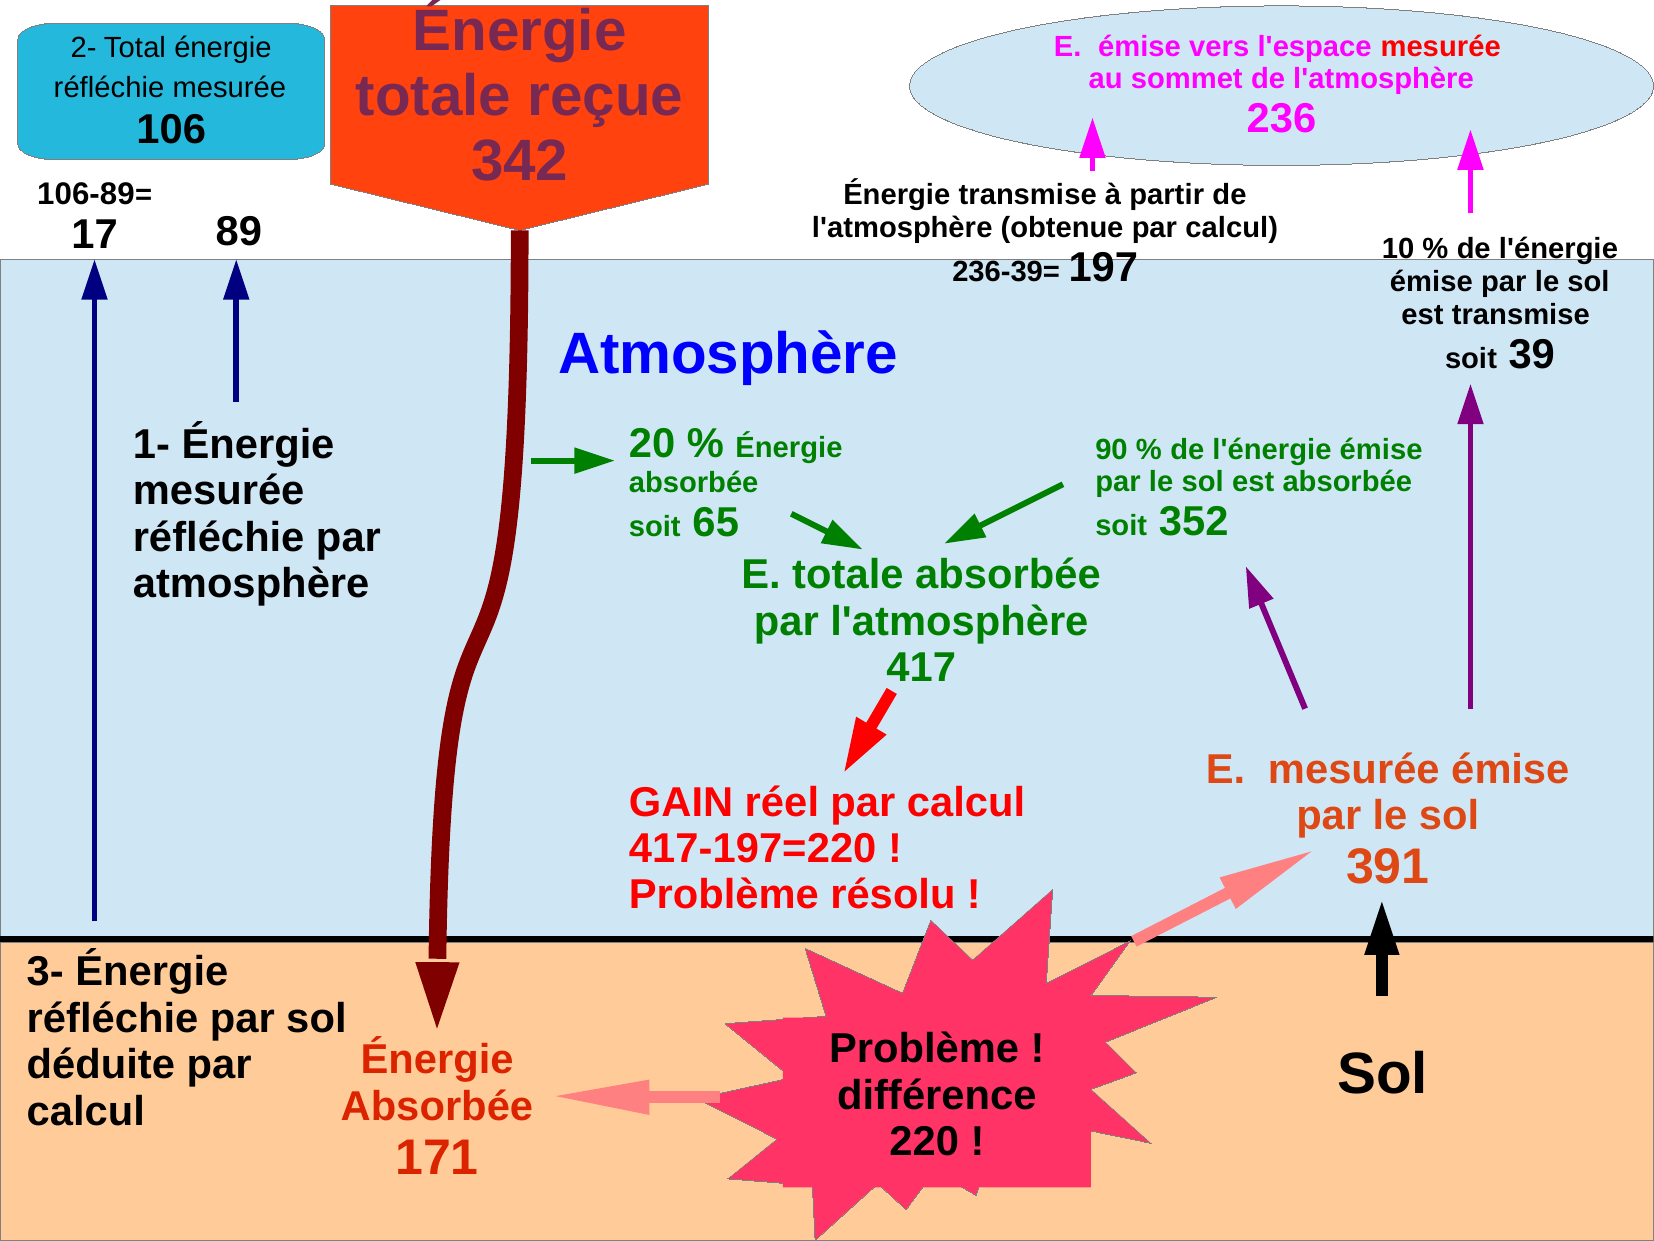

Énergie
totale reçue
342
Énergie
Absorbée
171
E. émise vers l'espace mesurée
au sommet de l'atmosphère
236
2- Total énergie
 réfléchie mesurée
106
106-89=
17
89
1- Énergie mesurée réfléchie par
atmosphère
3- Énergie réfléchie par sol déduite par calcul
10 % de l'énergie émise par le sol est transmise soit 39
Énergie transmise à partir de l'atmosphère (obtenue par calcul)
236-39= 197
Atmosphère
20 % Énergie absorbée
soit 65
90 % de l'énergie émise par le sol est absorbée soit 352
E. totale absorbée
par l'atmosphère
417
GAIN réel par calcul 417-197=220 !
Problème résolu !
E. mesurée émise
par le sol
391
Problème !
différence 220 !
Sol